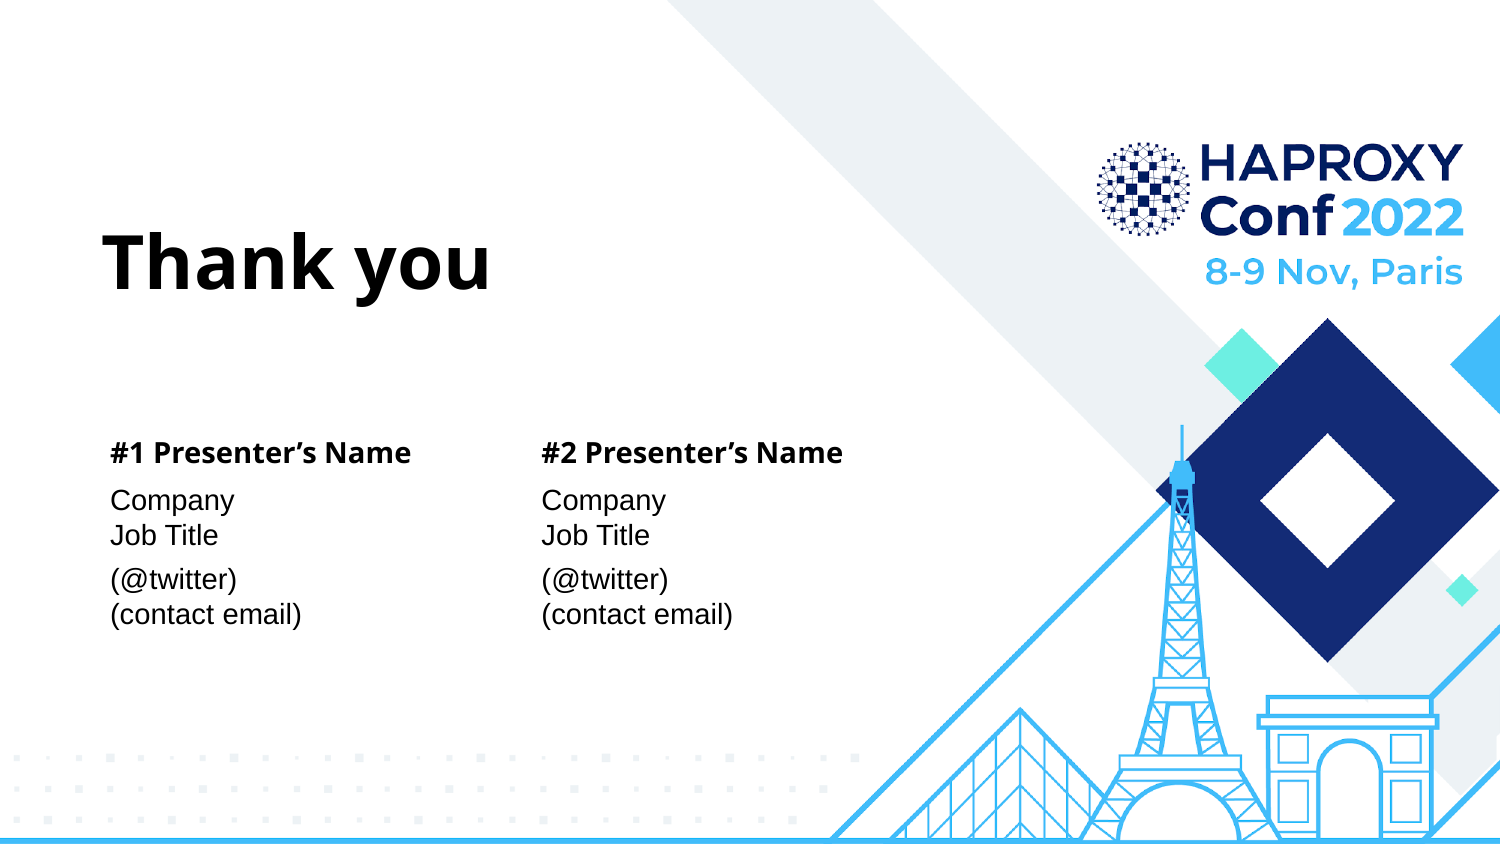

# Thank you
#1 Presenter’s Name
#2 Presenter’s Name
Company
Job Title
Company
Job Title
(@twitter)
(contact email)
(@twitter)
(contact email)